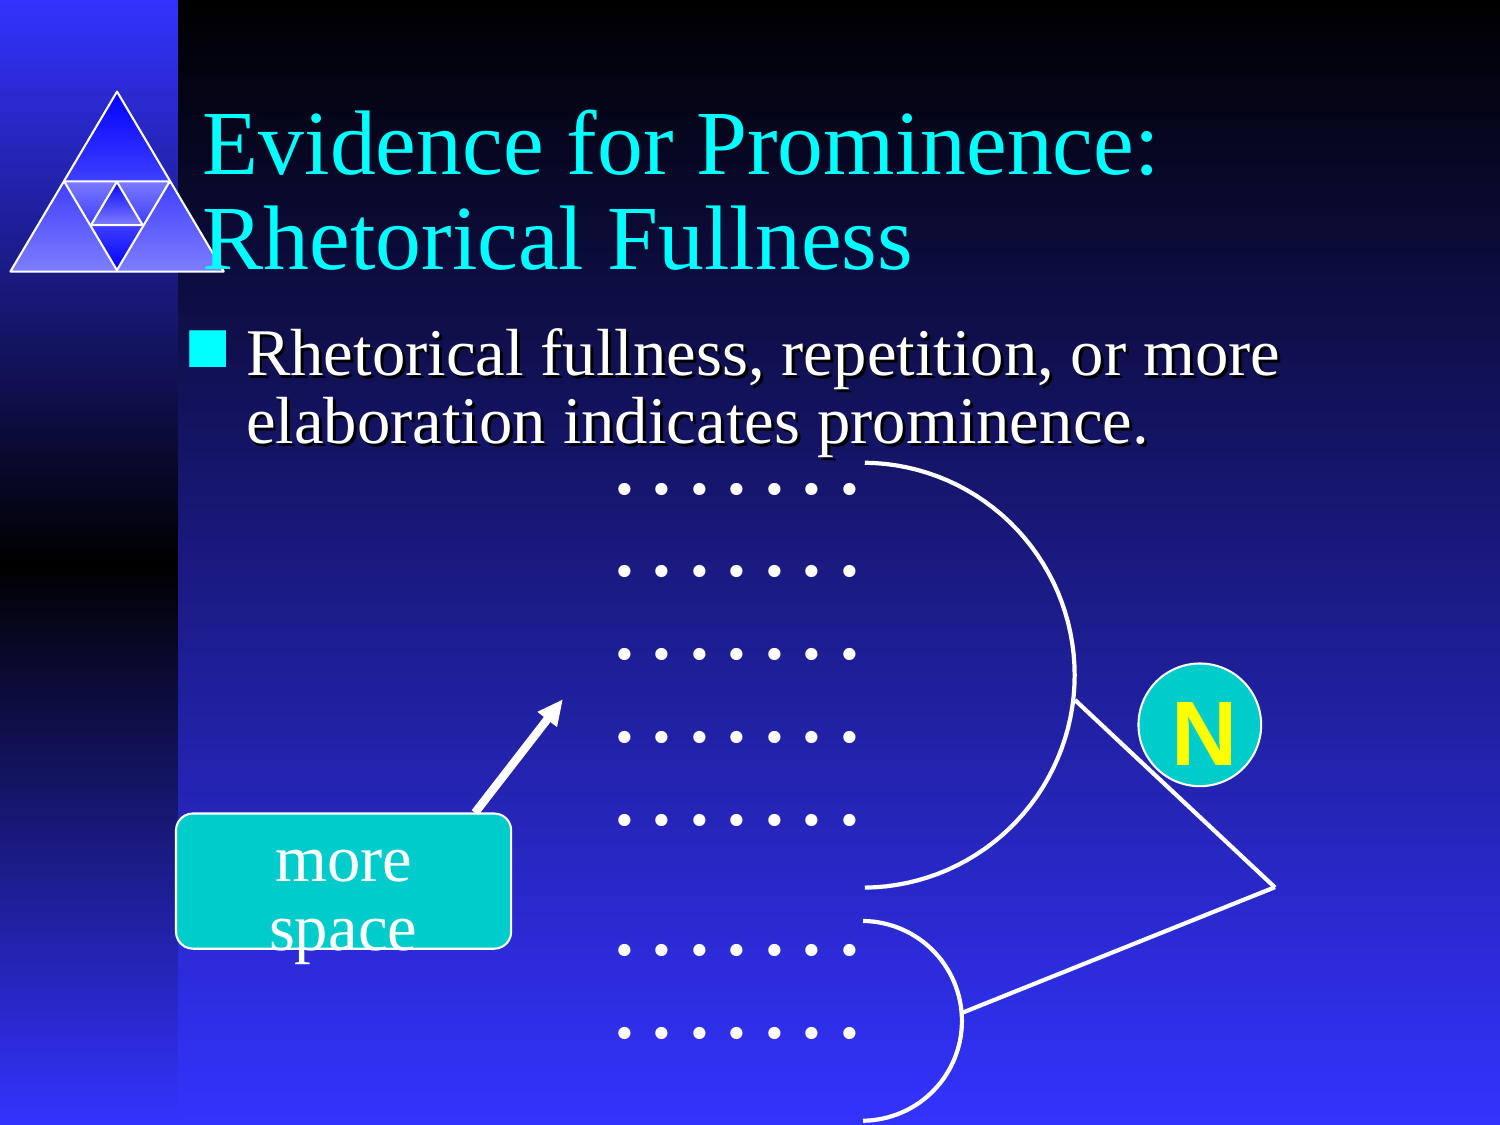

# Evidence for Prominence: Rhetorical Fullness
Rhetorical fullness, repetition, or more elaboration indicates prominence.
. . . . . . .
. . . . . . .
. . . . . . .
. . . . . . .
. . . . . . .
. . . . . . .
. . . . . . .
N
more space